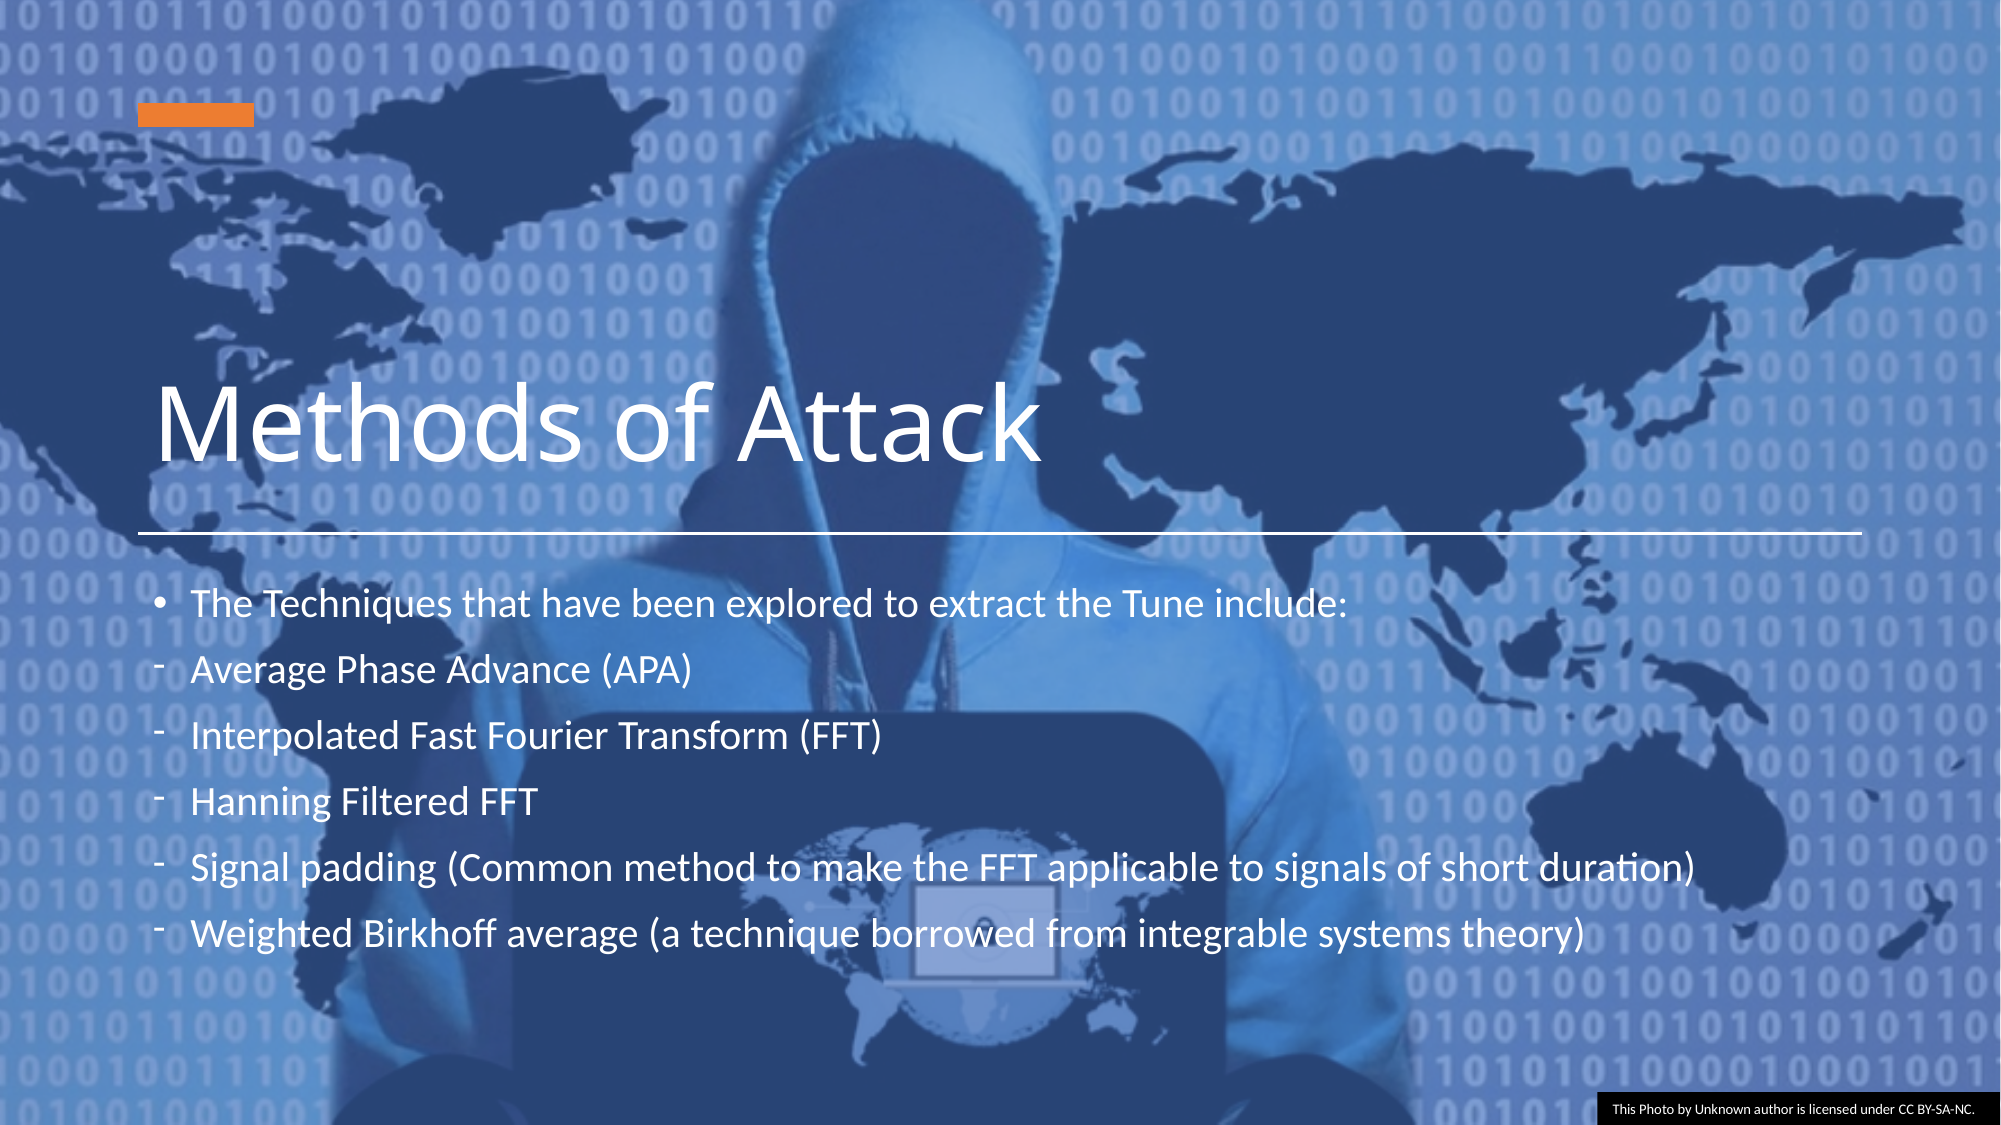

# Methods of Attack
The Techniques that have been explored to extract the Tune include:
Average Phase Advance (APA)
Interpolated Fast Fourier Transform (FFT)
Hanning Filtered FFT
Signal padding (Common method to make the FFT applicable to signals of short duration)
Weighted Birkhoff average (a technique borrowed from integrable systems theory)
This Photo by Unknown author is licensed under CC BY-SA-NC.